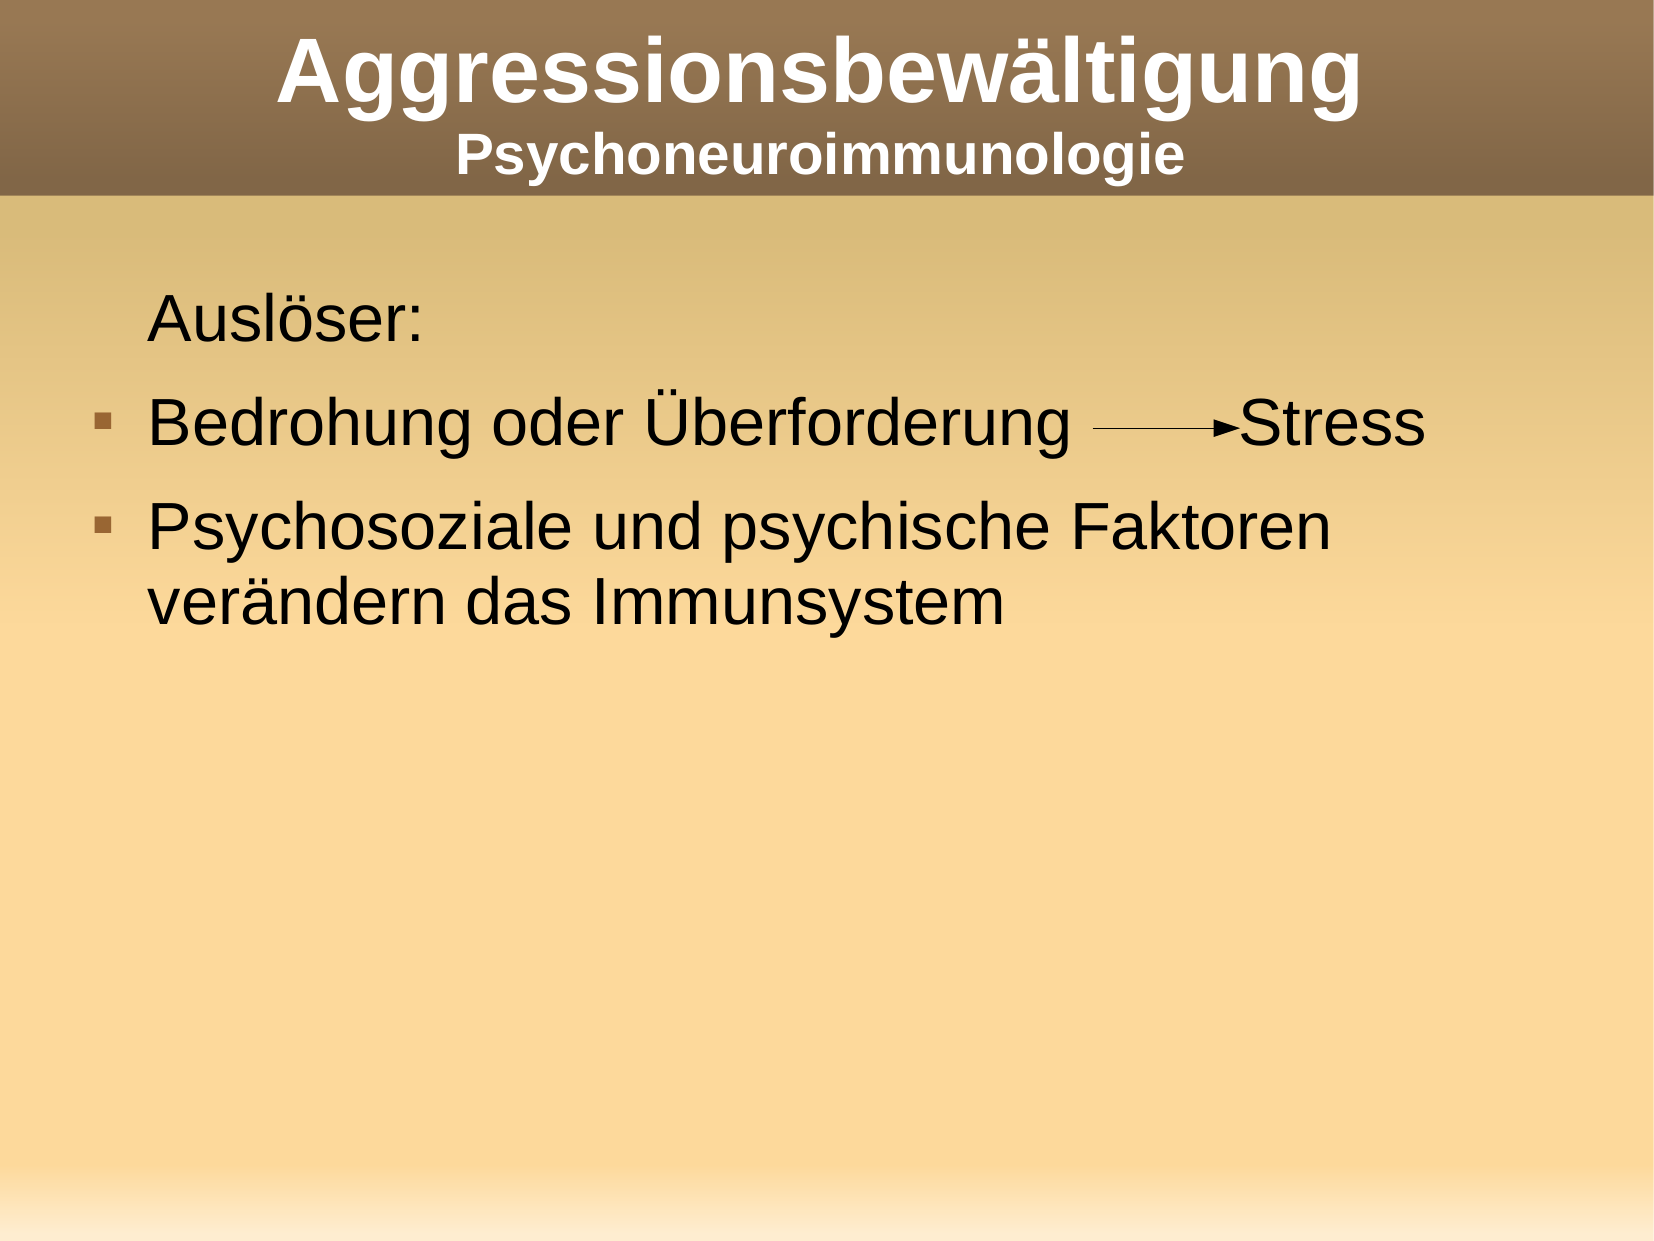

# Aggressionsbewältigung Psychoneuroimmunologie
Auslöser:
Bedrohung oder Überforderung Stress
Psychosoziale und psychische Faktoren verändern das Immunsystem